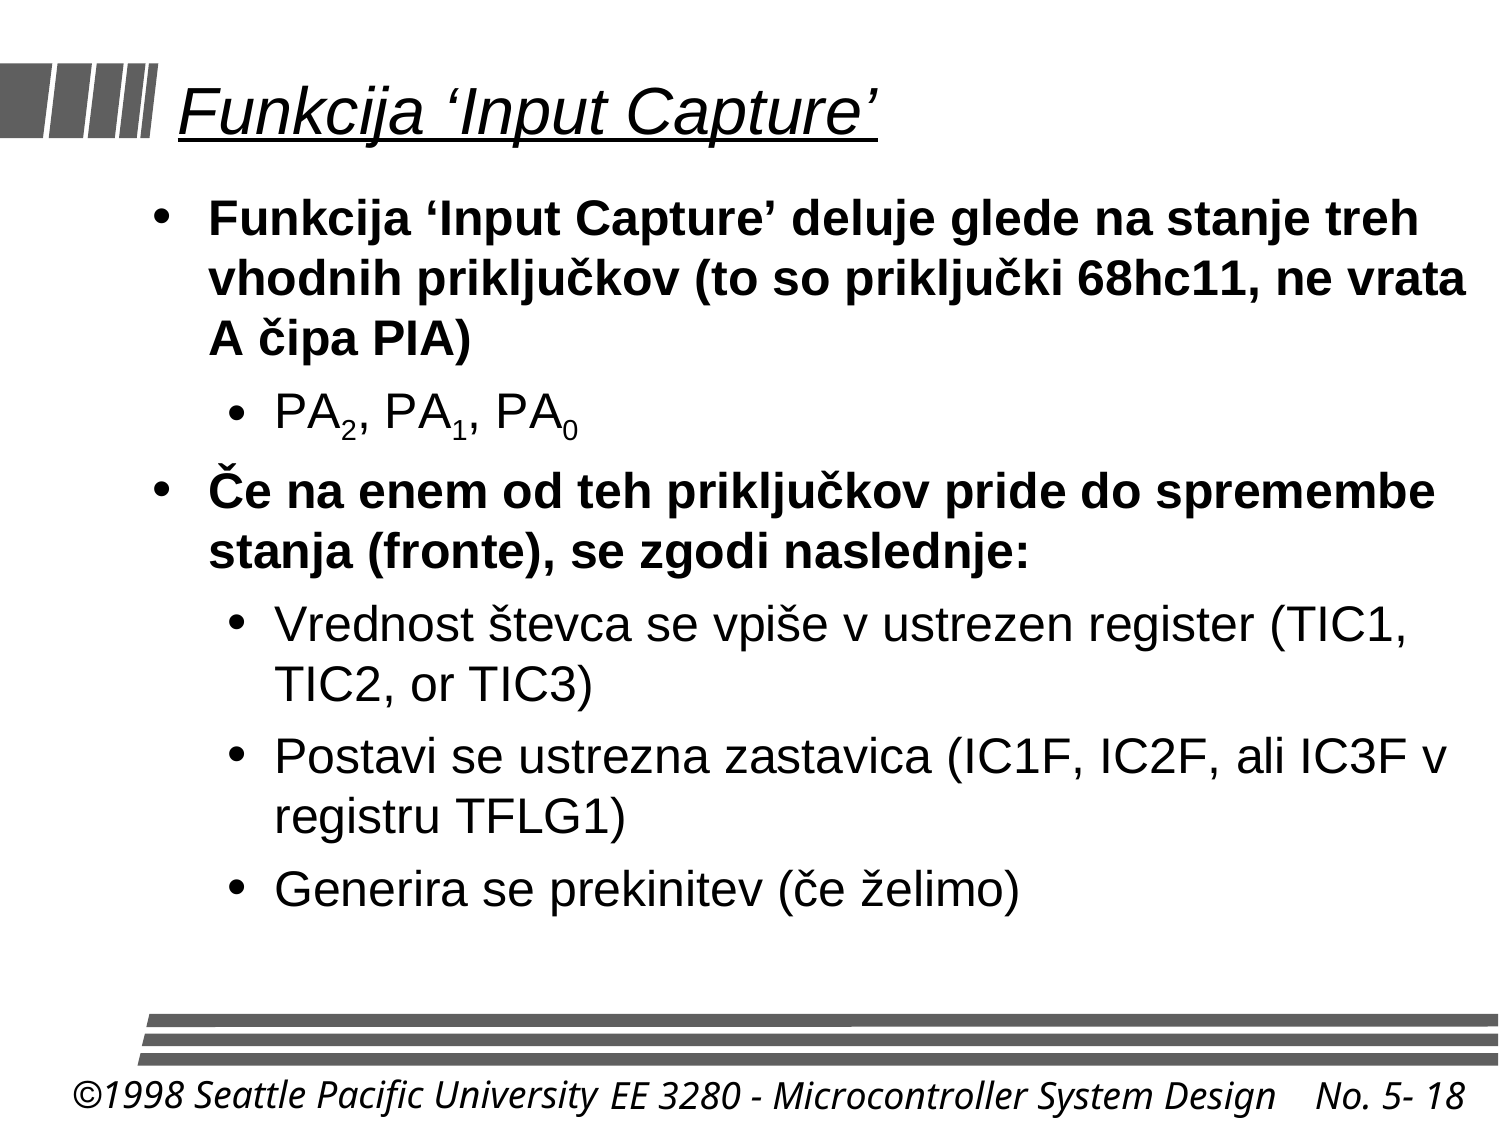

# Funkcija ‘Input Capture’
Funkcija ‘Input Capture’ deluje glede na stanje treh vhodnih priključkov (to so priključki 68hc11, ne vrata A čipa PIA)
PA2, PA1, PA0
Če na enem od teh priključkov pride do spremembe stanja (fronte), se zgodi naslednje:
Vrednost števca se vpiše v ustrezen register (TIC1, TIC2, or TIC3)
Postavi se ustrezna zastavica (IC1F, IC2F, ali IC3F v registru TFLG1)
Generira se prekinitev (če želimo)